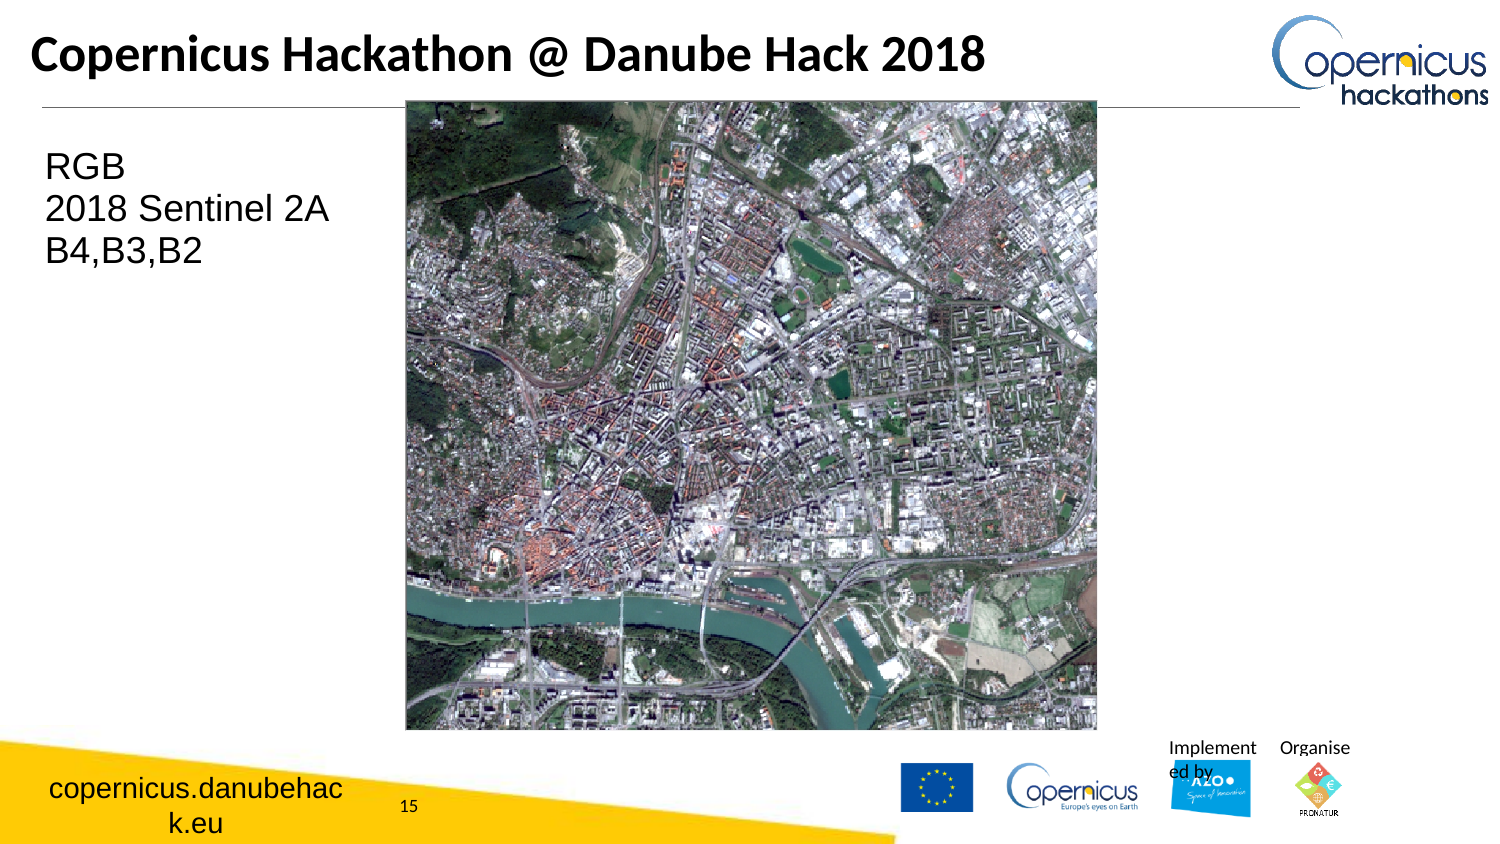

# Copernicus Hackathon @ Danube Hack 2018
RGB
2018 Sentinel 2A
B4,B3,B2
copernicus.danubehack.eu